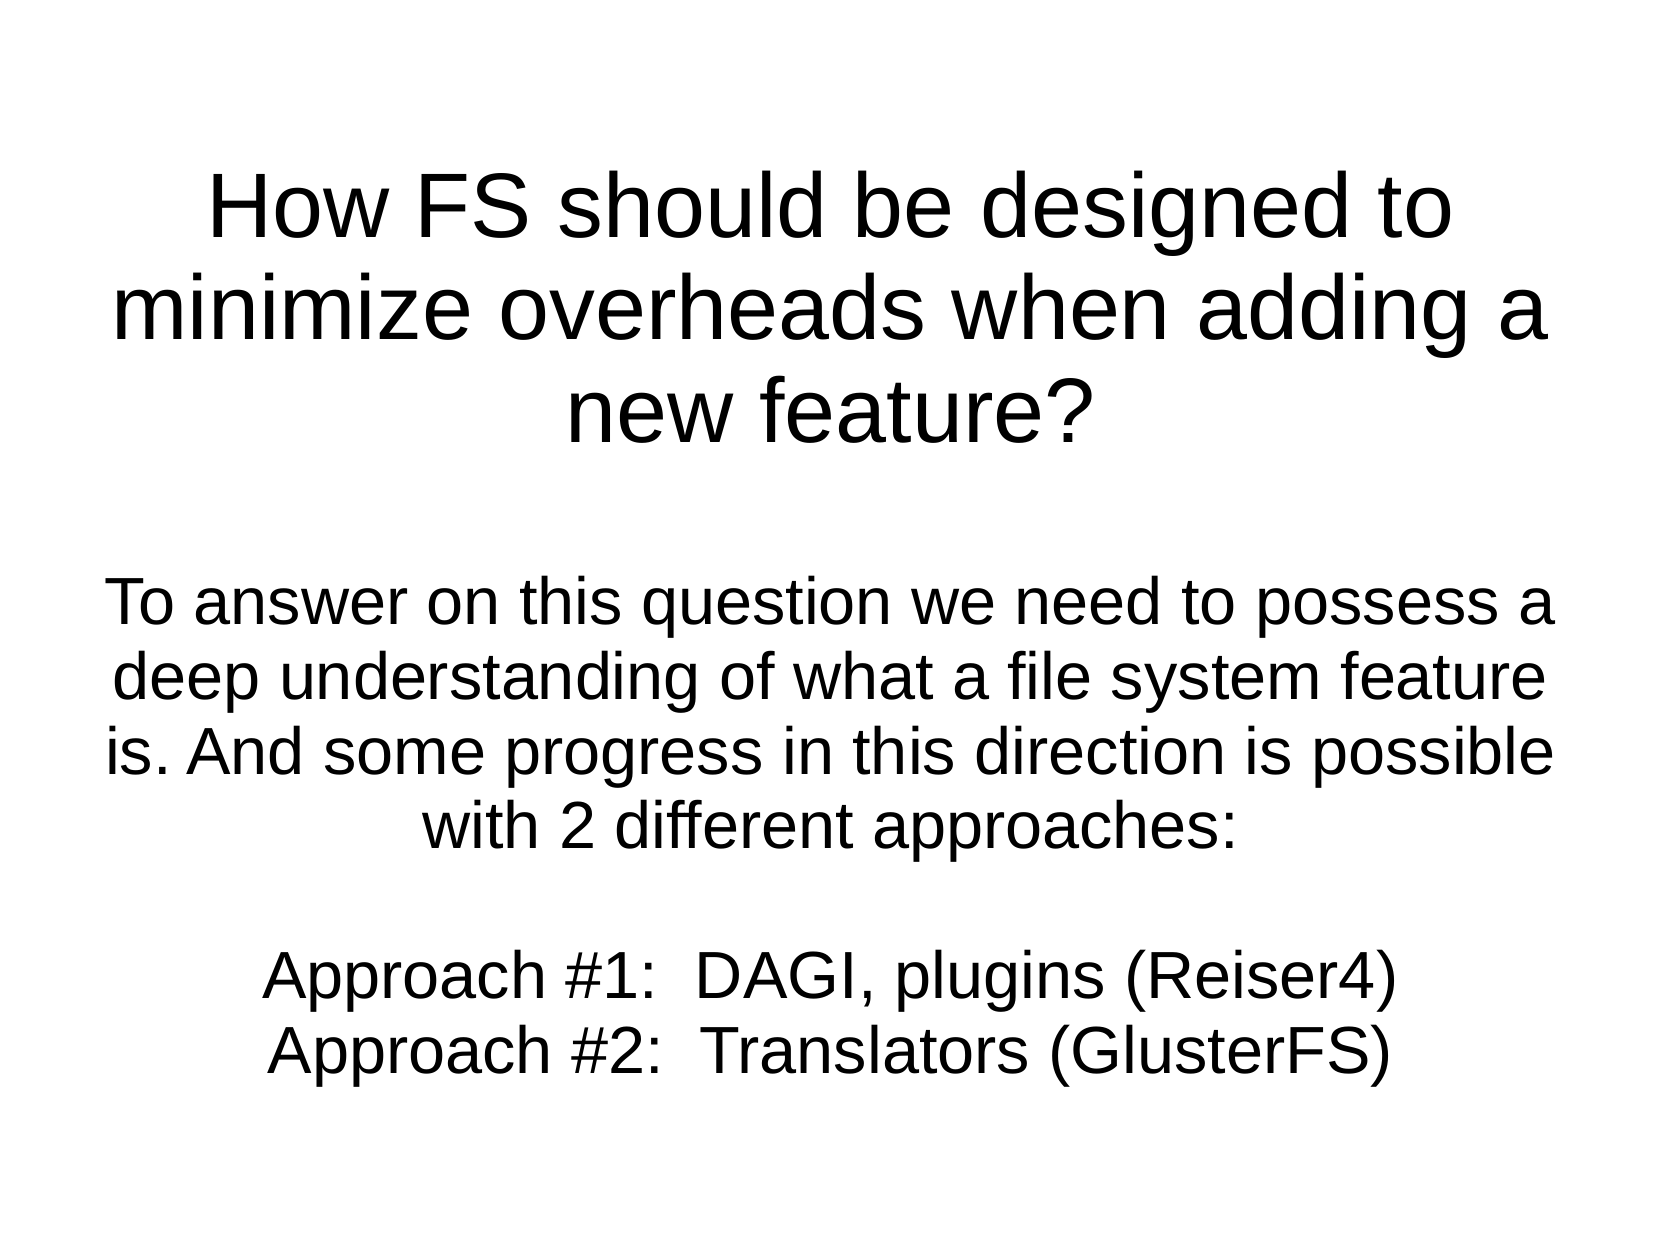

# How FS should be designed to minimize overheads when adding a new feature? To answer on this question we need to possess a deep understanding of what a file system feature is. And some progress in this direction is possible with 2 different approaches: Approach #1: DAGI, plugins (Reiser4) Approach #2: Translators (GlusterFS)